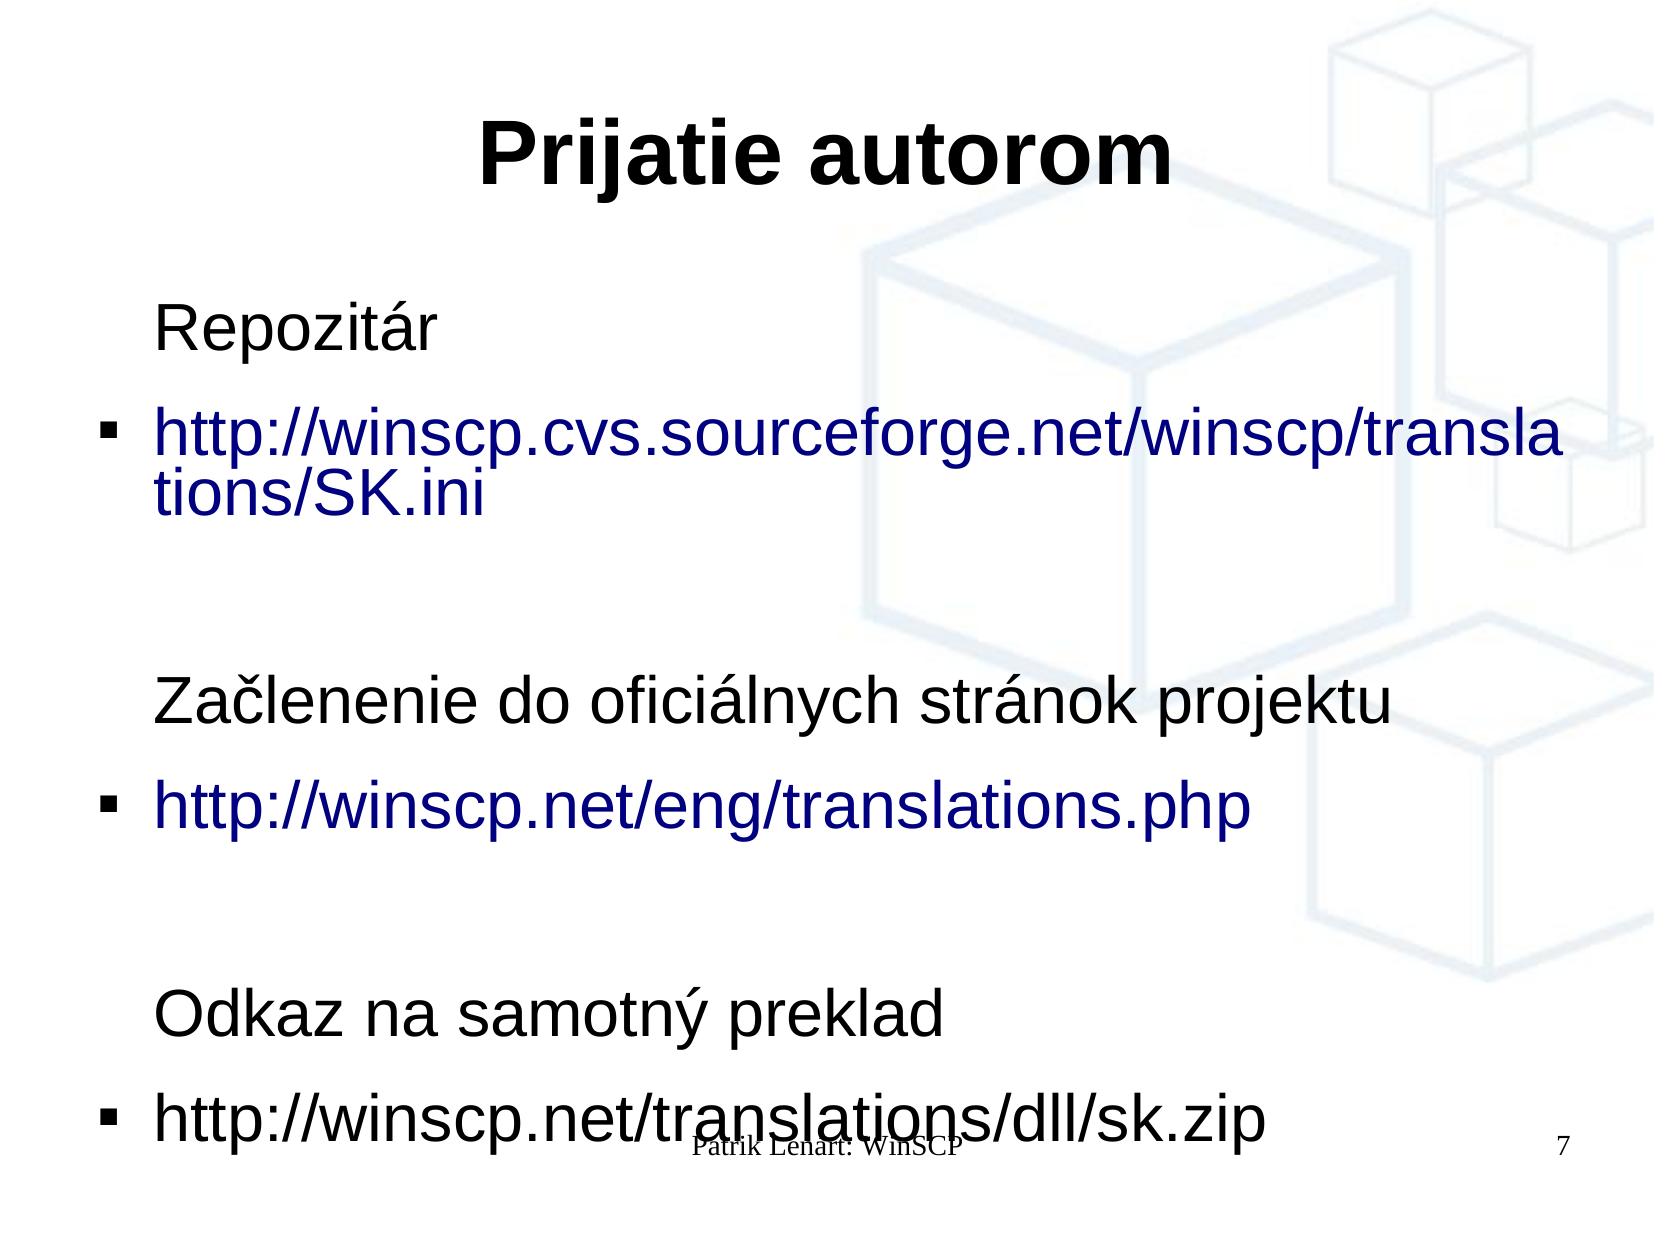

# Prijatie autorom
Repozitár
http://winscp.cvs.sourceforge.net/winscp/translations/SK.ini
Začlenenie do oficiálnych stránok projektu
http://winscp.net/eng/translations.php
Odkaz na samotný preklad
http://winscp.net/translations/dll/sk.zip
Patrik Lenárt: WinSCP
7